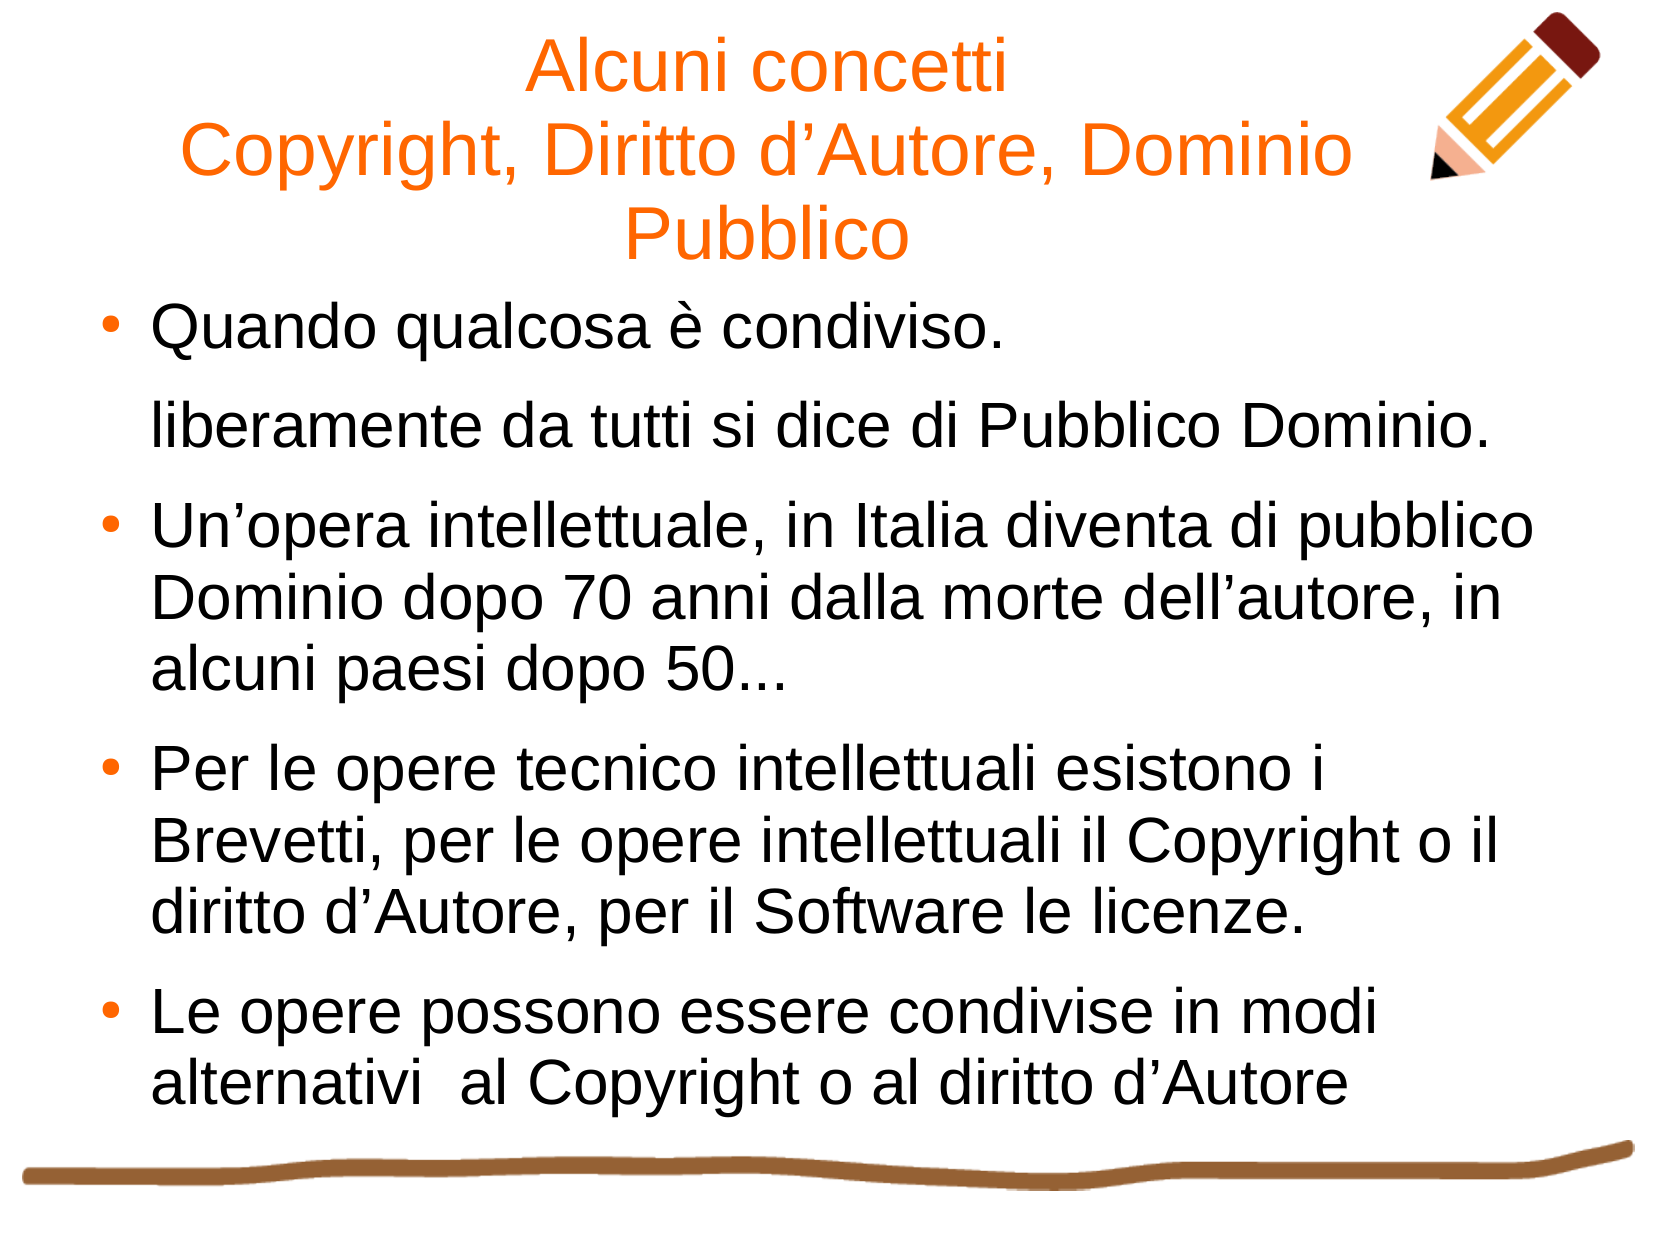

# Alcuni concetti Copyright, Diritto d’Autore, Dominio Pubblico
Quando qualcosa è condiviso.
liberamente da tutti si dice di Pubblico Dominio.
Un’opera intellettuale, in Italia diventa di pubblico Dominio dopo 70 anni dalla morte dell’autore, in alcuni paesi dopo 50...
Per le opere tecnico intellettuali esistono i Brevetti, per le opere intellettuali il Copyright o il diritto d’Autore, per il Software le licenze.
Le opere possono essere condivise in modi alternativi al Copyright o al diritto d’Autore